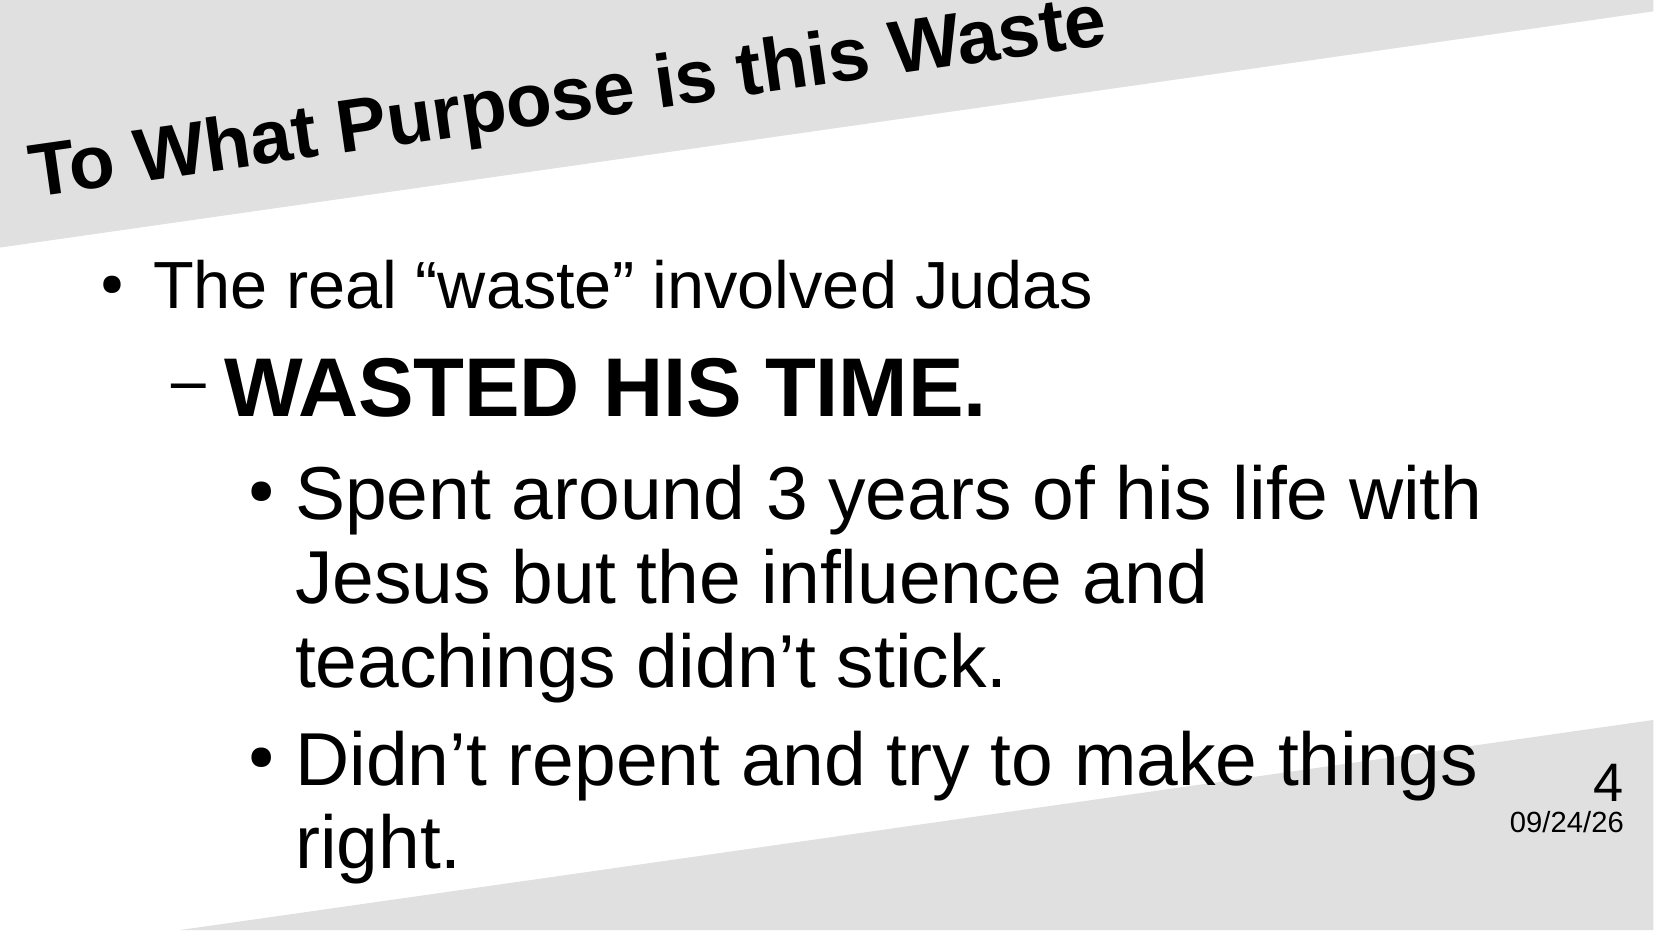

# To What Purpose is this Waste
The real “waste” involved Judas
WASTED HIS TIME.
Spent around 3 years of his life with Jesus but the influence and teachings didn’t stick.
Didn’t repent and try to make things right.
4